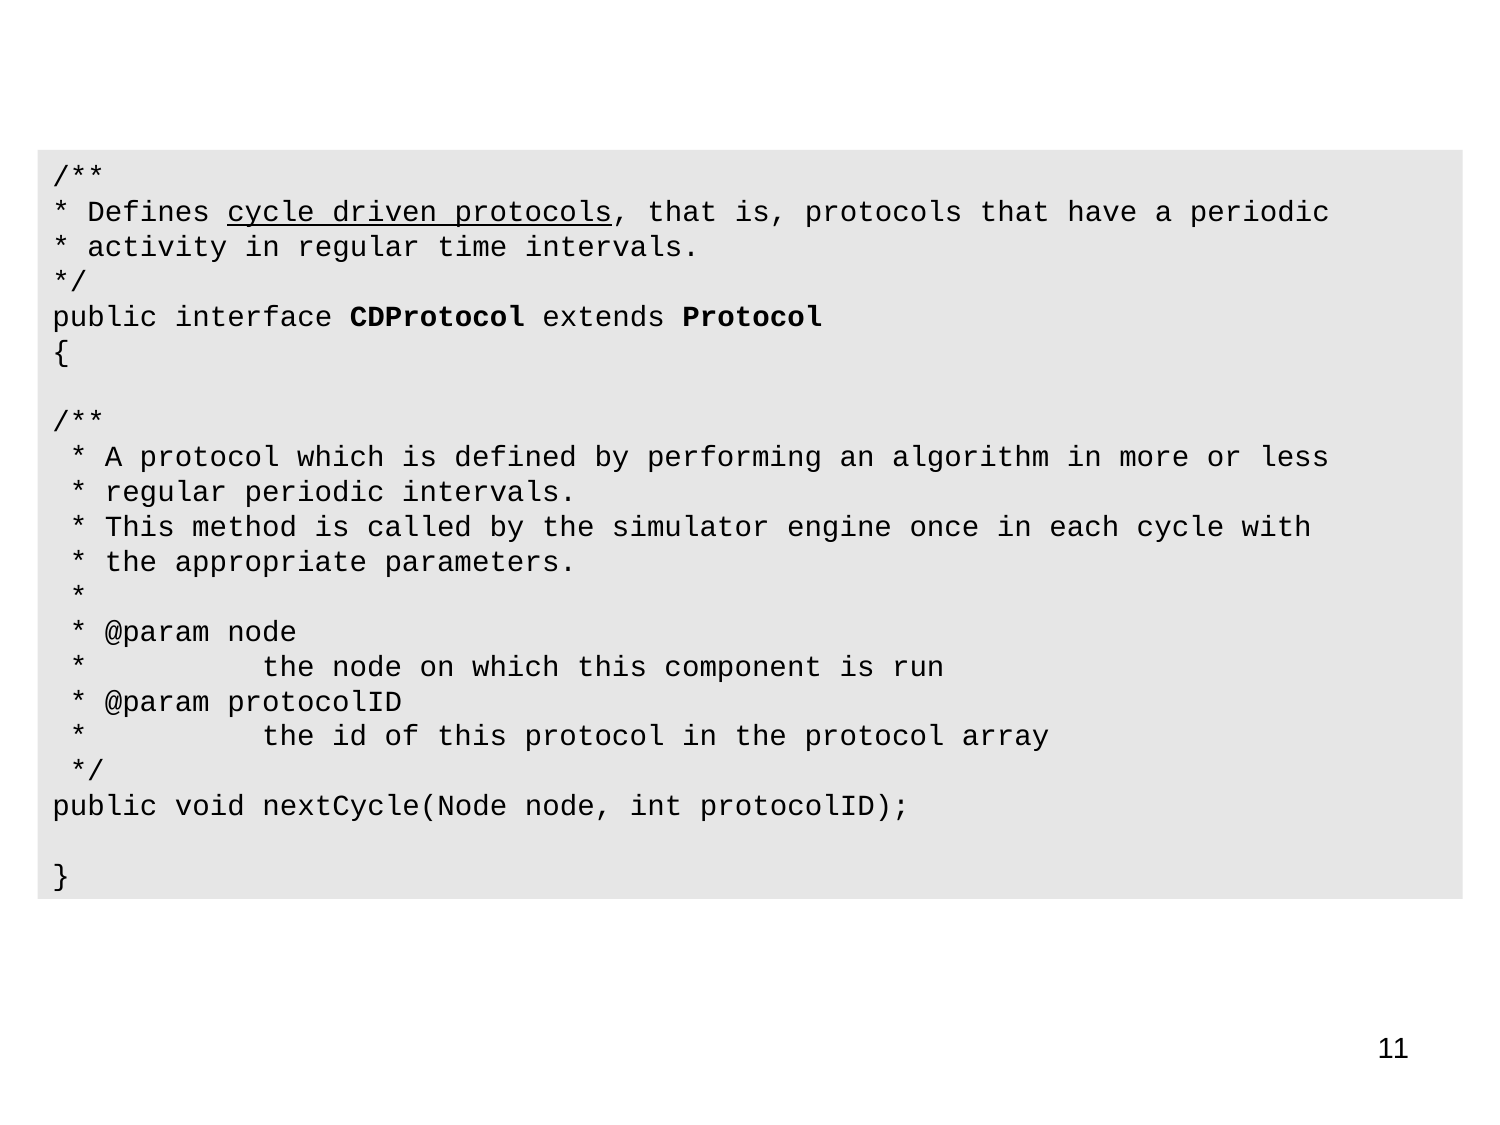

/**
* Defines cycle driven protocols, that is, protocols that have a periodic
* activity in regular time intervals.
*/
public interface CDProtocol extends Protocol
{
/**
 * A protocol which is defined by performing an algorithm in more or less
 * regular periodic intervals.
 * This method is called by the simulator engine once in each cycle with
 * the appropriate parameters.
 *
 * @param node
 * the node on which this component is run
 * @param protocolID
 * the id of this protocol in the protocol array
 */
public void nextCycle(Node node, int protocolID);
}
11